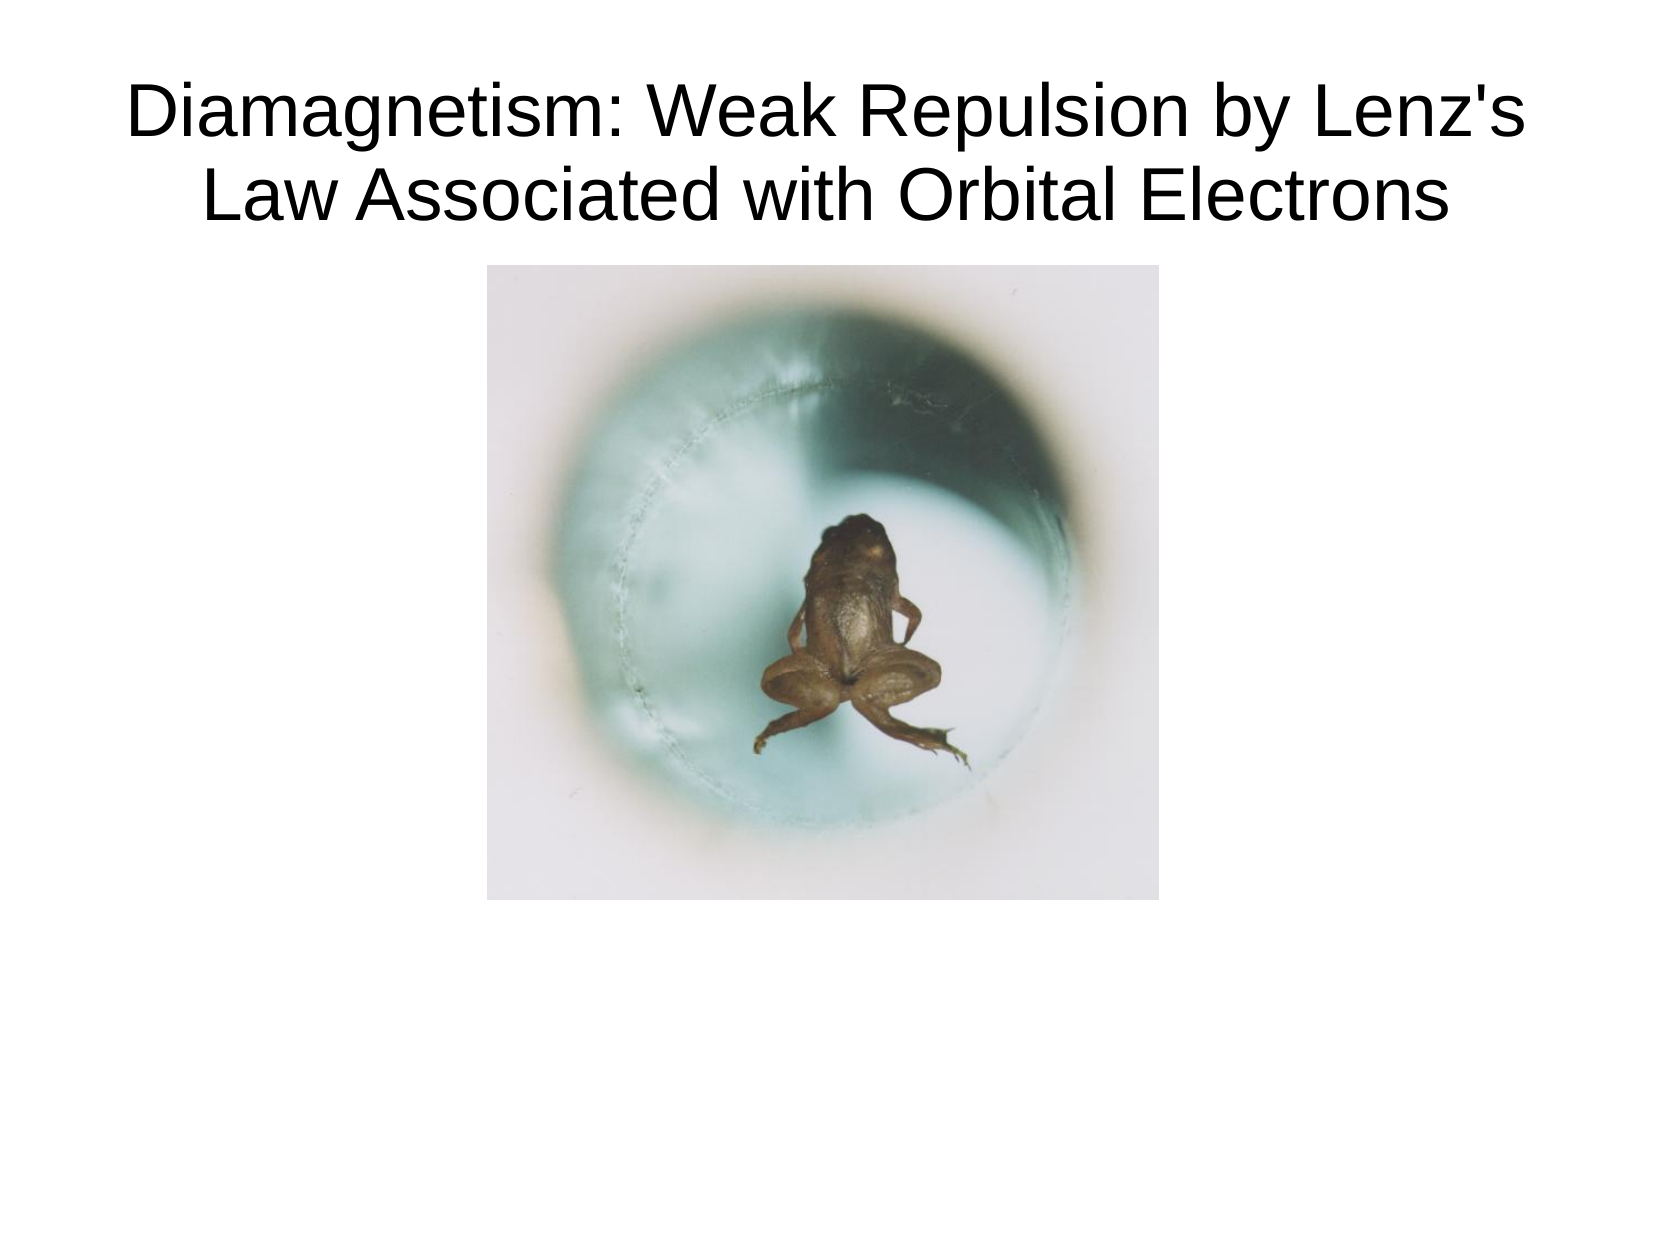

# Diamagnetism: Weak Repulsion by Lenz's Law Associated with Orbital Electrons